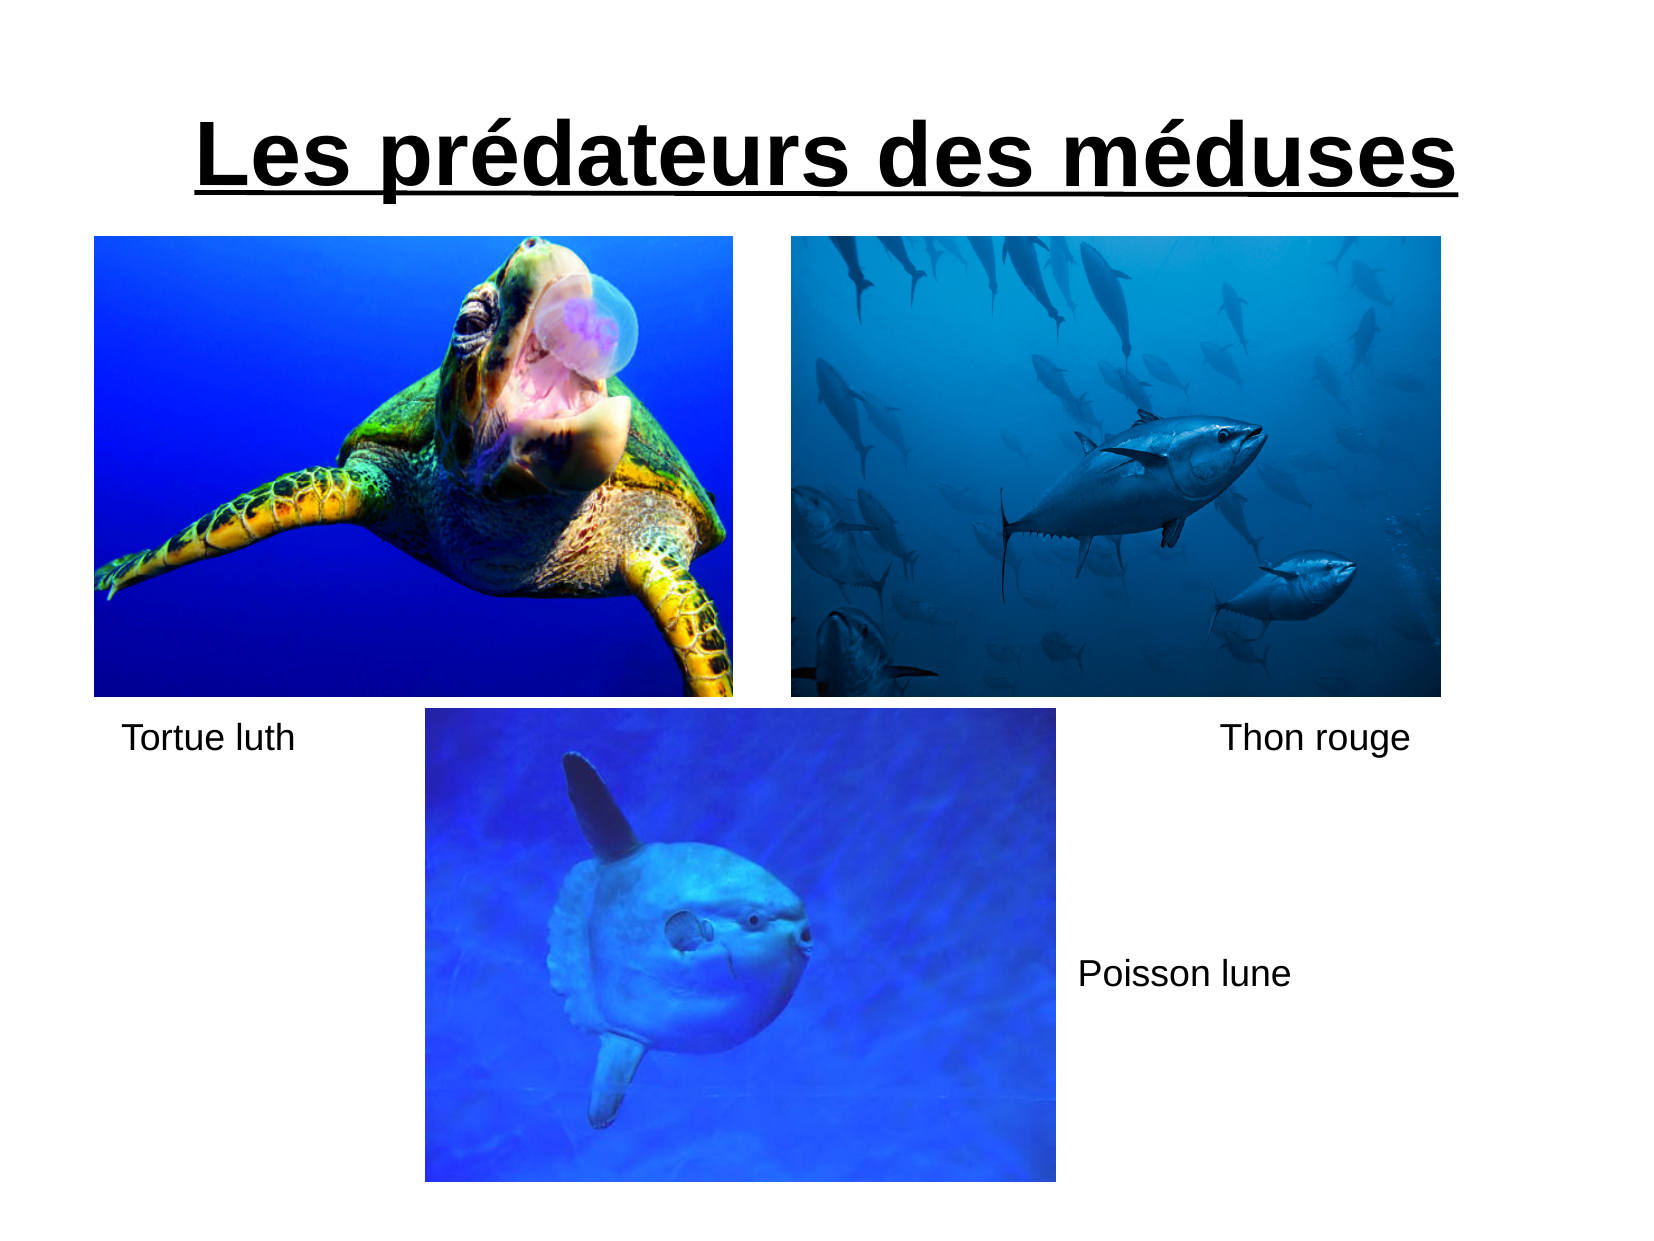

# Les prédateurs des méduses
Tortue luth
Thon rouge
Poisson lune